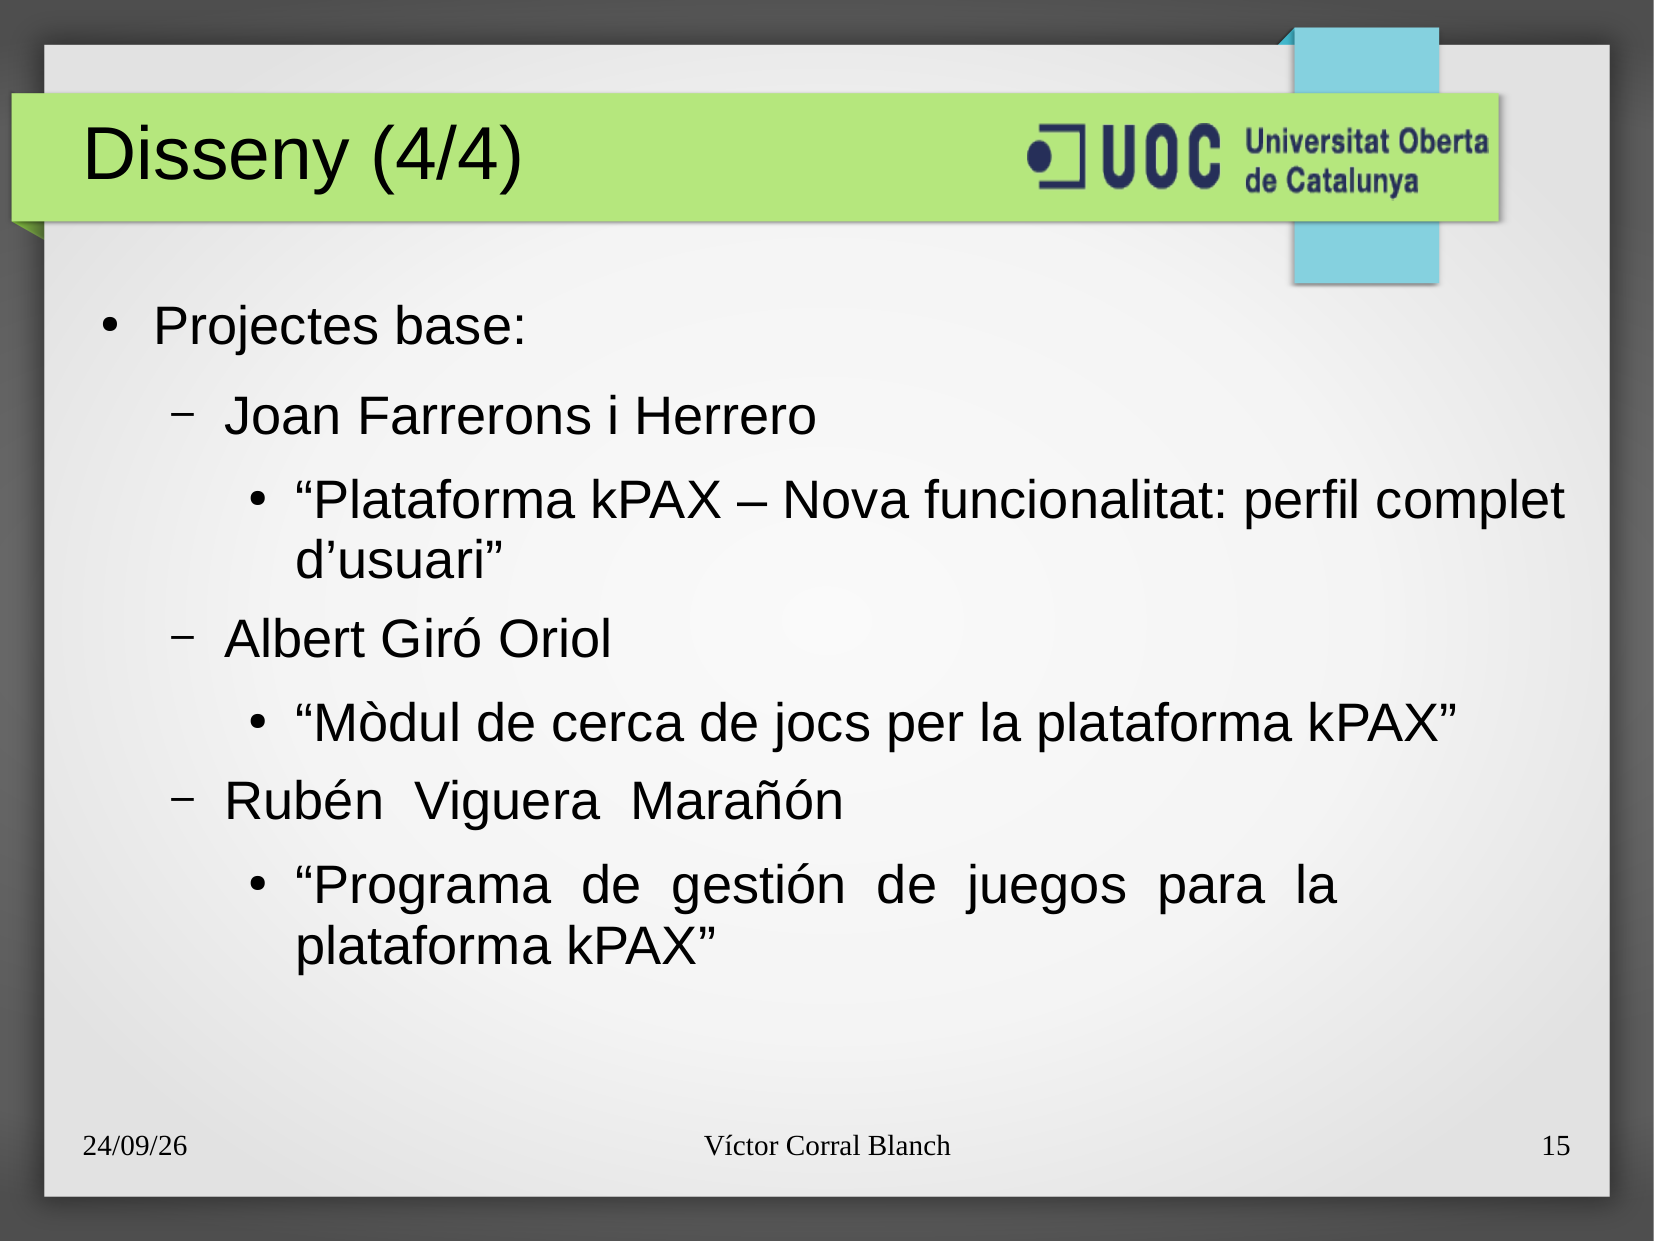

# Disseny (4/4)
Projectes base:
Joan Farrerons i Herrero
“Plataforma kPAX – Nova funcionalitat: perfil complet d’usuari”
Albert Giró Oriol
“Mòdul de cerca de jocs per la plataforma kPAX”
Rubén Viguera Marañón
“Programa de gestión de juegos para la plataforma kPAX”
Víctor Corral Blanch
15